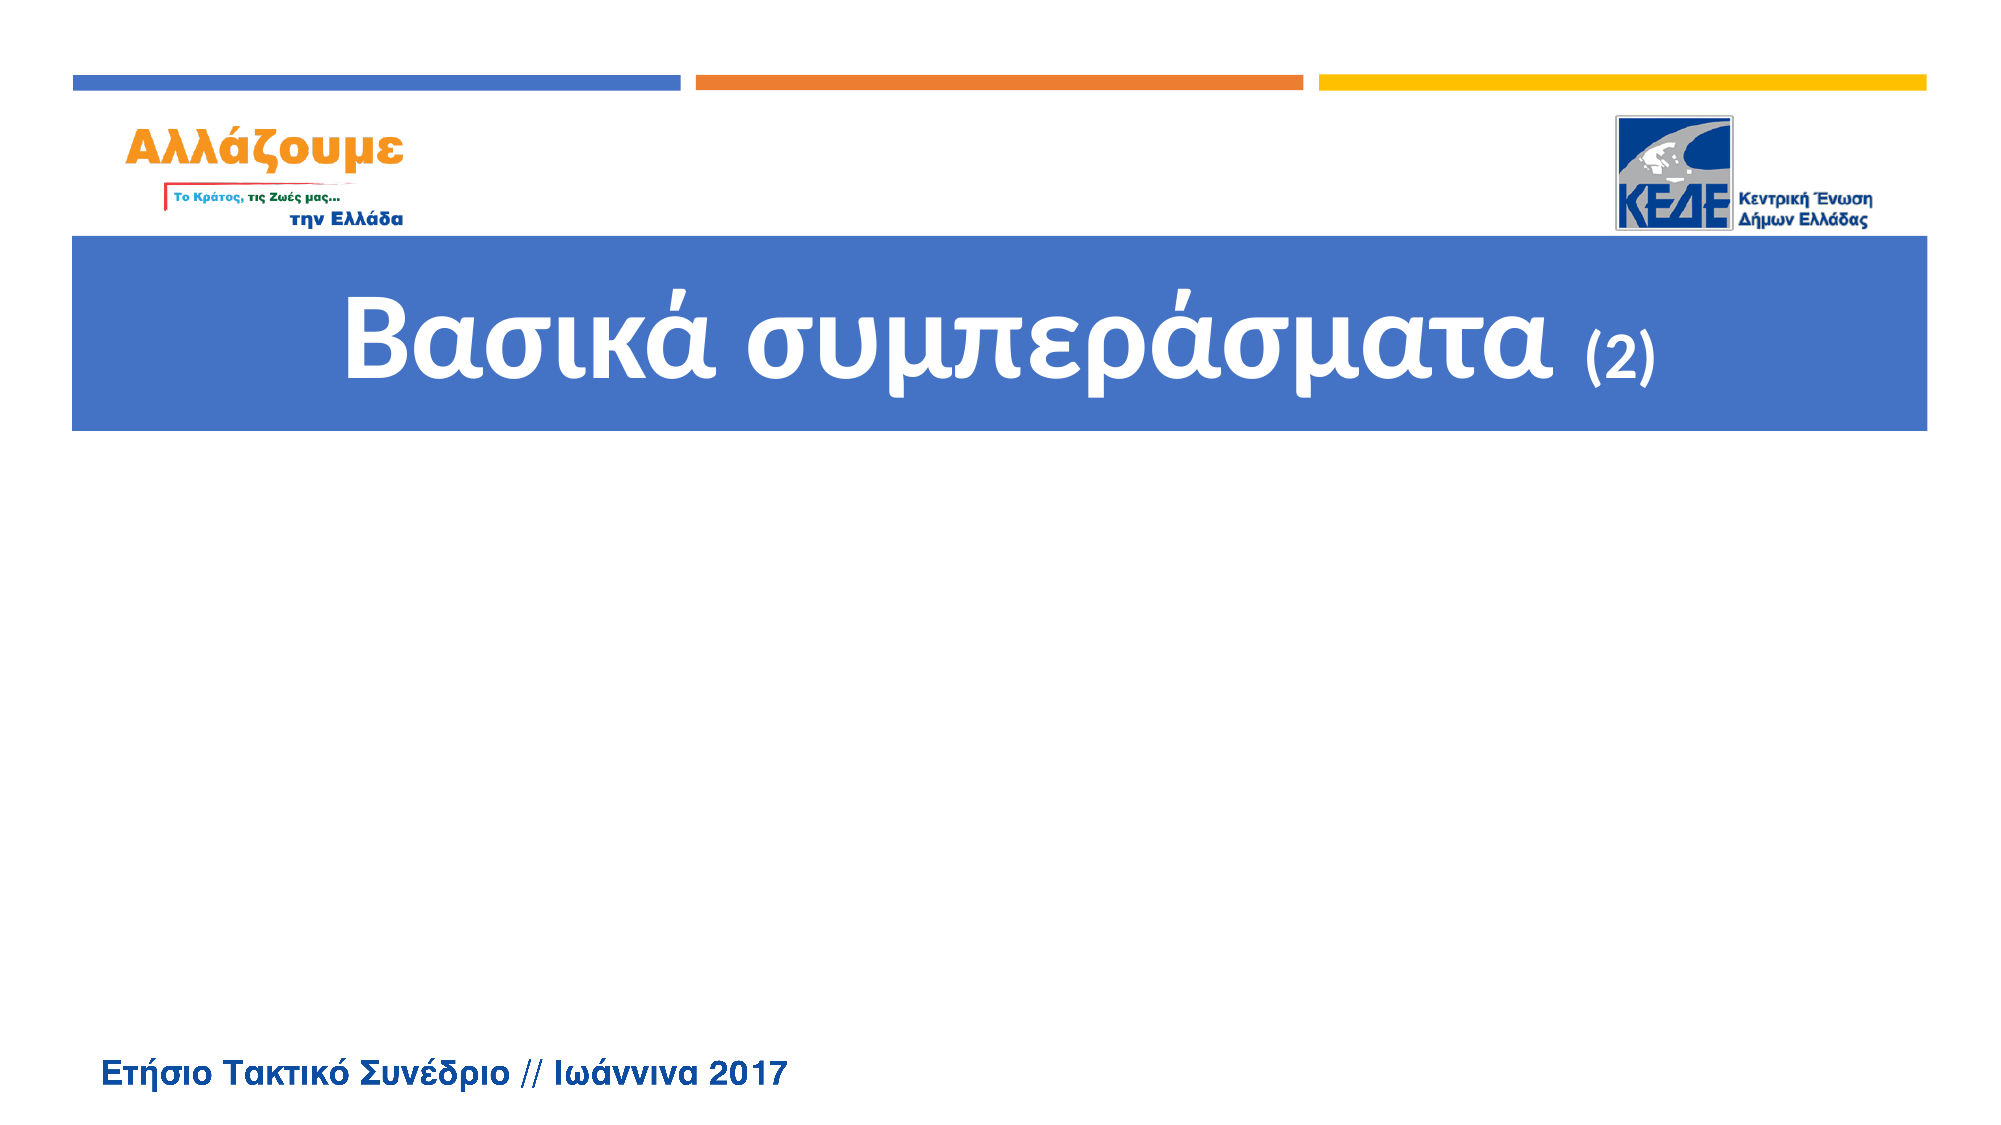

# Βασικά συμπεράσματα (2)
Να έχουν οι Δήμοι δικαίωμα να προσλαμβάνουν προσωπικό με βάση τις ανάγκες & τις οικονομικές δυνατότητες τους.
Αλλαγή θεσμικού πλαισίου λειτουργίας της Δημοτικής Αστυνομίας.
Θέσπιση ενιαίας ανεξάρτητης αρχής εξωτερικών ελέγχων.
Δημιουργία αναπτυξιακού προγράμματος για την αυτοδιοίκηση
Συγκεκριμένες πολιτικές για την αντιμετώπιση του δημογραφικού προβλήματος.
Καθιέρωση αποζημίωσης για κάθε αιρετό που συμμετέχει σε όργανα Δήμων.